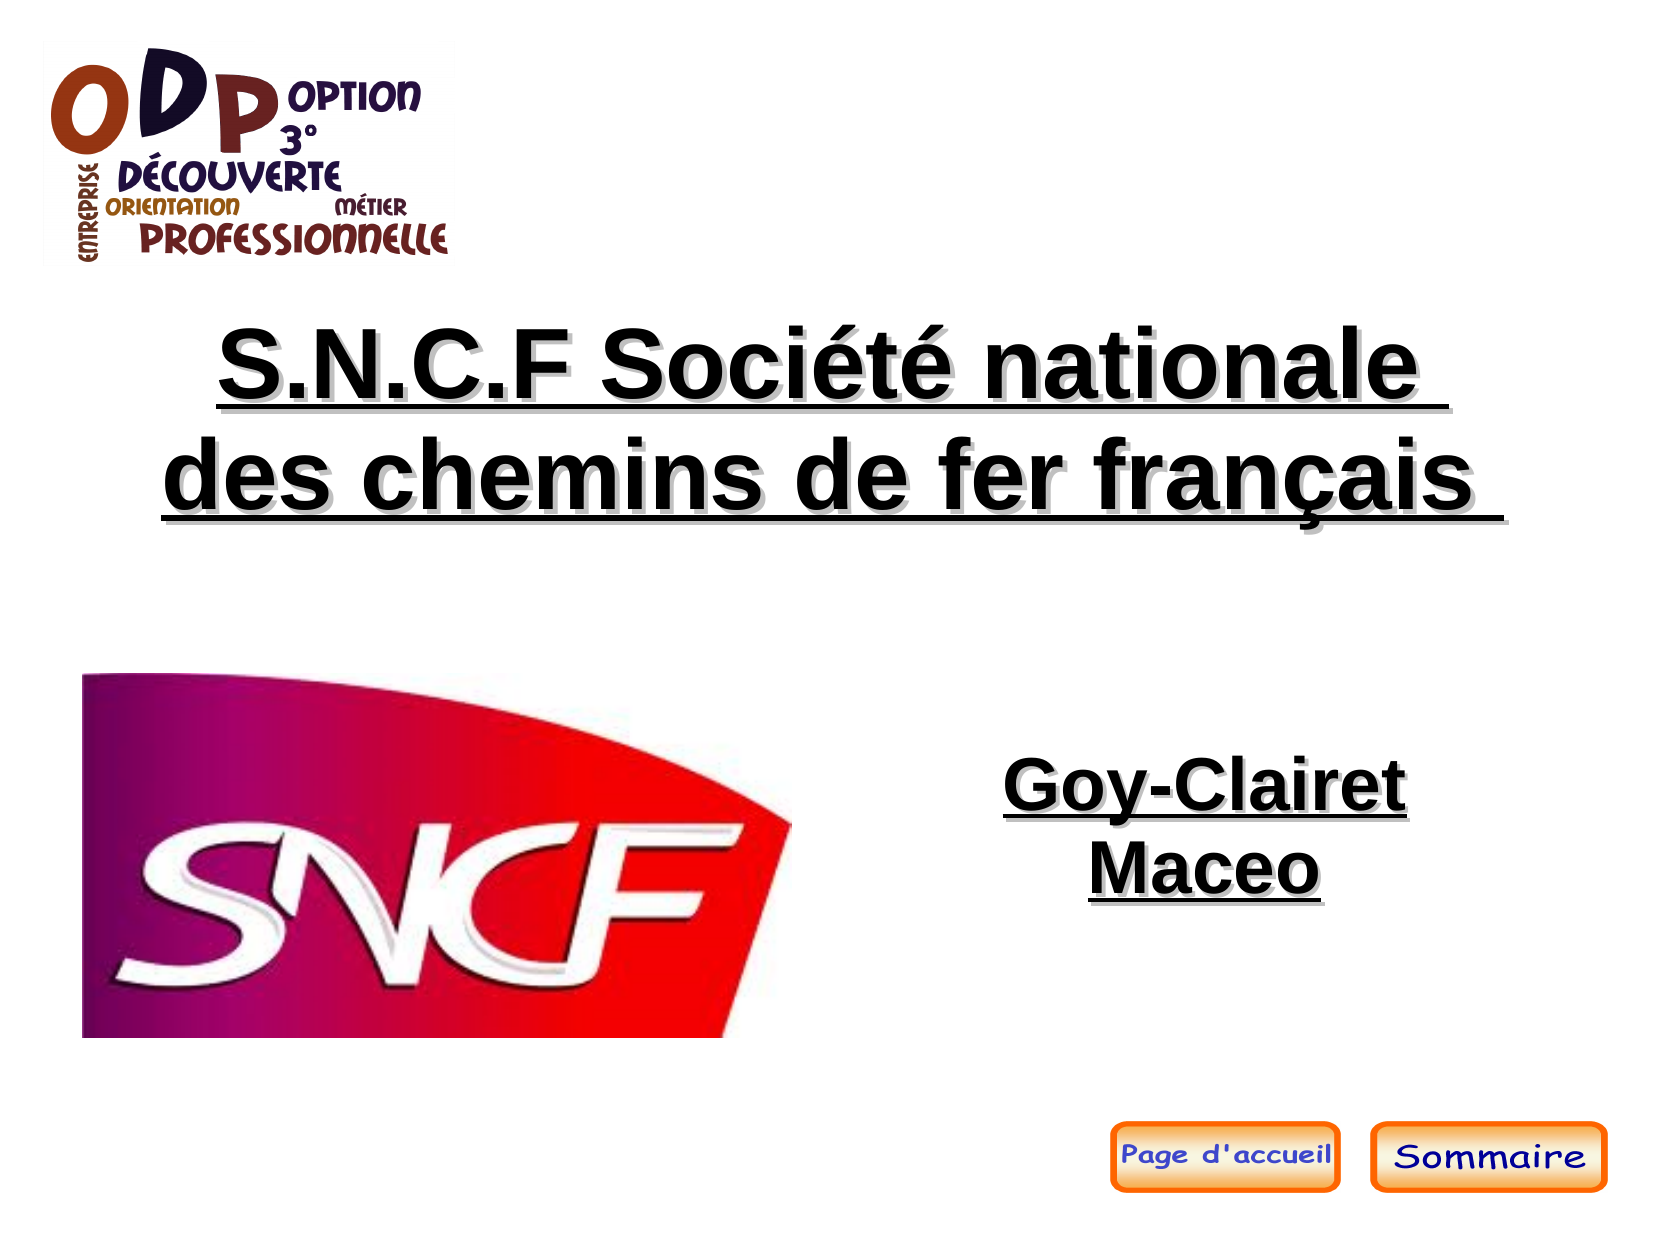

# S.N.C.F Société nationale
des chemins de fer français
Goy-Clairet
Maceo